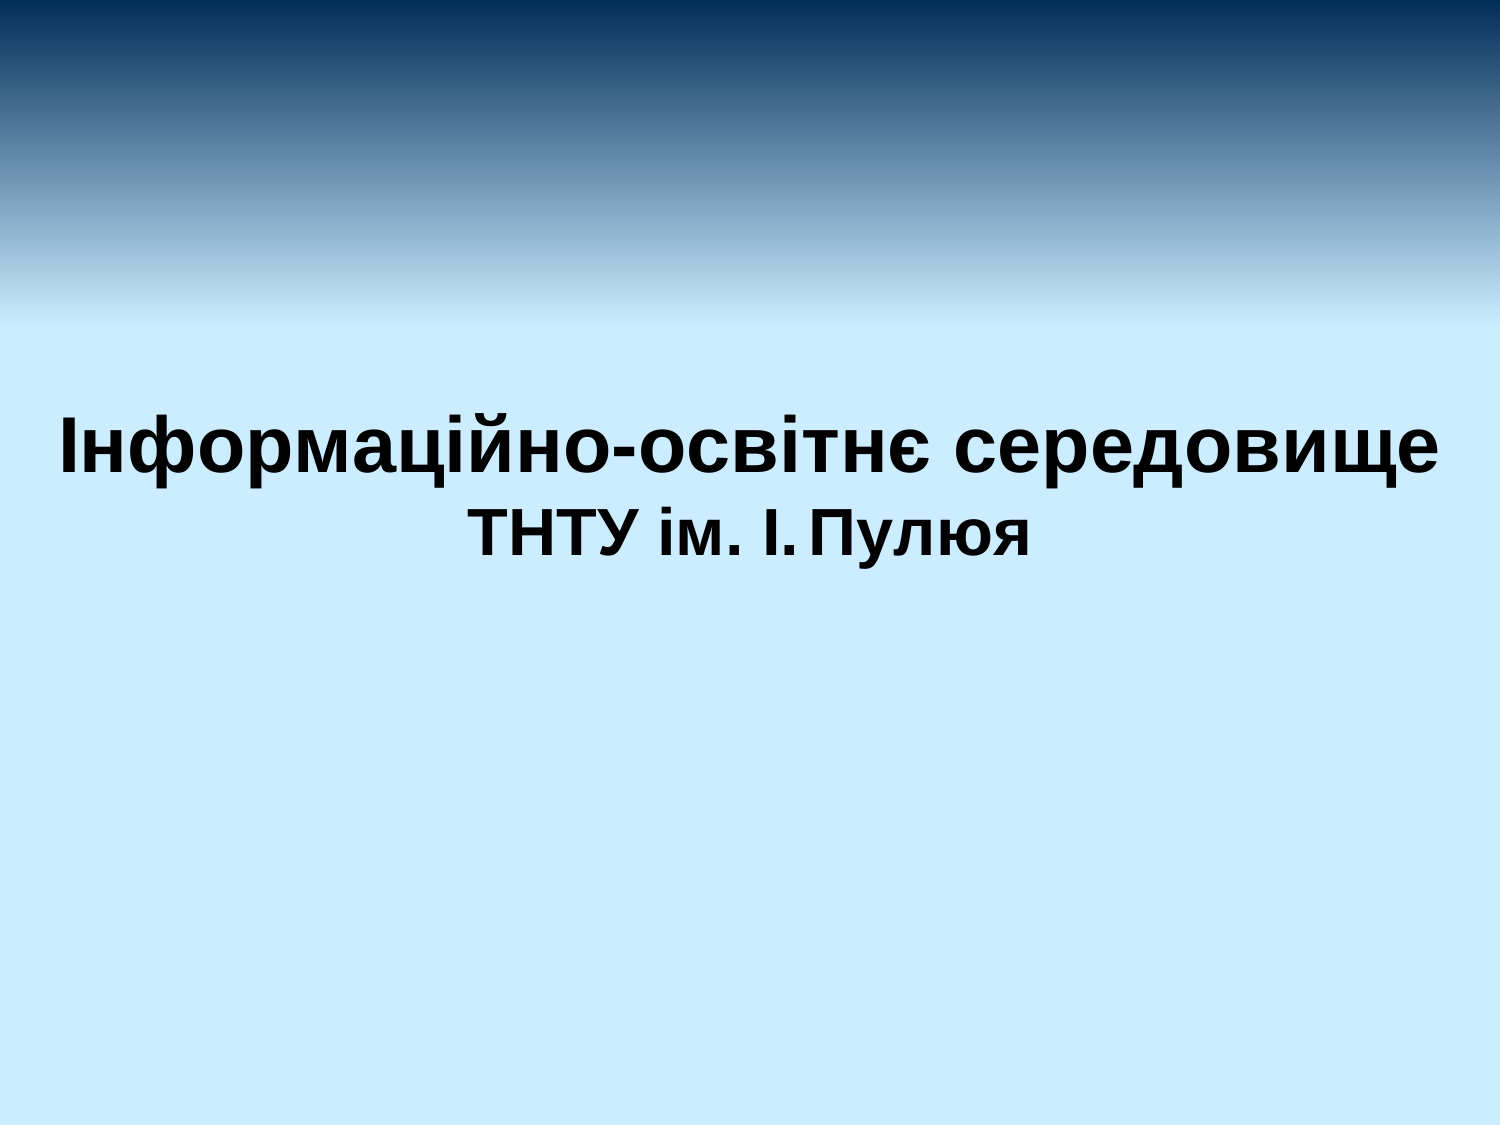

# Інформаційно-освітнє середовище ТНТУ ім. І. Пулюя